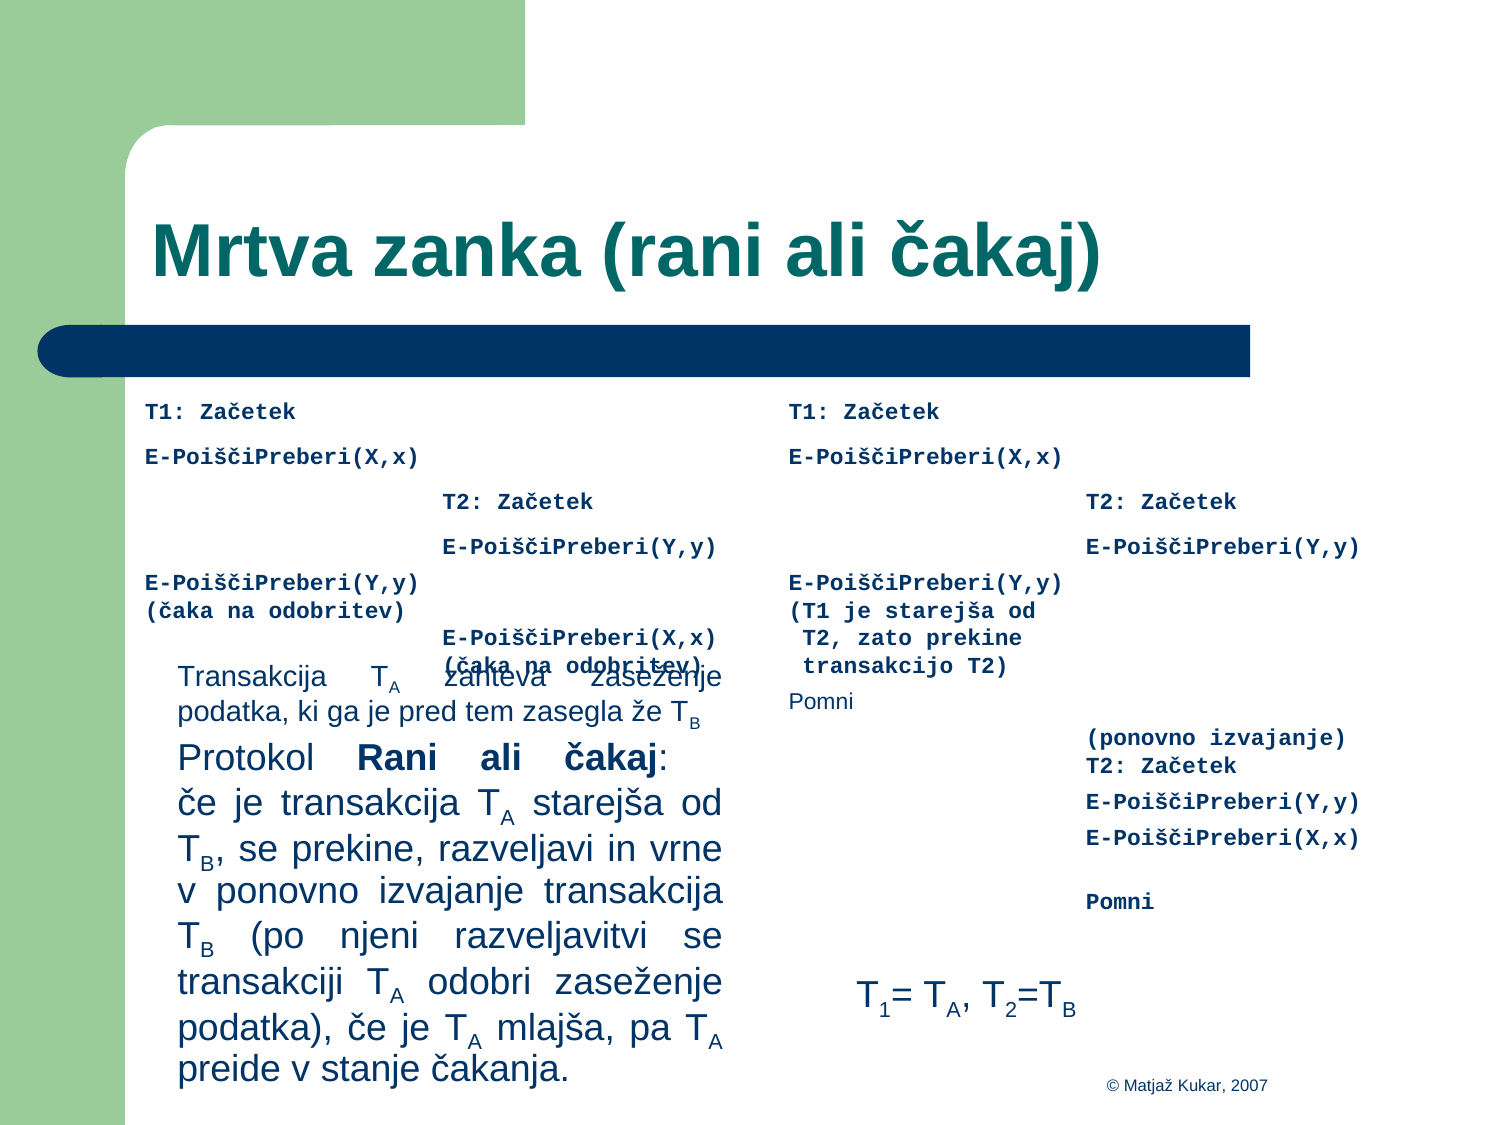

# Mrtva zanka (rani ali čakaj)
| T1: Začetek | |
| --- | --- |
| E-PoiščiPreberi(X,x) | |
| | T2: Začetek |
| | E-PoiščiPreberi(Y,y) |
| E-PoiščiPreberi(Y,y) (čaka na odobritev) | |
| | E-PoiščiPreberi(X,x) (čaka na odobritev) |
| T1: Začetek | |
| --- | --- |
| E-PoiščiPreberi(X,x) | |
| | T2: Začetek |
| | E-PoiščiPreberi(Y,y) |
| E-PoiščiPreberi(Y,y) (T1 je starejša od T2, zato prekine transakcijo T2) | |
| Pomni | |
| | (ponovno izvajanje) T2: Začetek |
| | E-PoiščiPreberi(Y,y) |
| | E-PoiščiPreberi(X,x) |
| | Pomni |
Transakcija TA zahteva zaseženje podatka, ki ga je pred tem zasegla že TB
Protokol Rani ali čakaj:
če je transakcija TA starejša od TB, se prekine, razveljavi in vrne v ponovno izvajanje transakcija TB (po njeni razveljavitvi se transakciji TA odobri zaseženje podatka), če je TA mlajša, pa TA preide v stanje čakanja.
T1= TA, T2=TB
© Matjaž Kukar, 2007